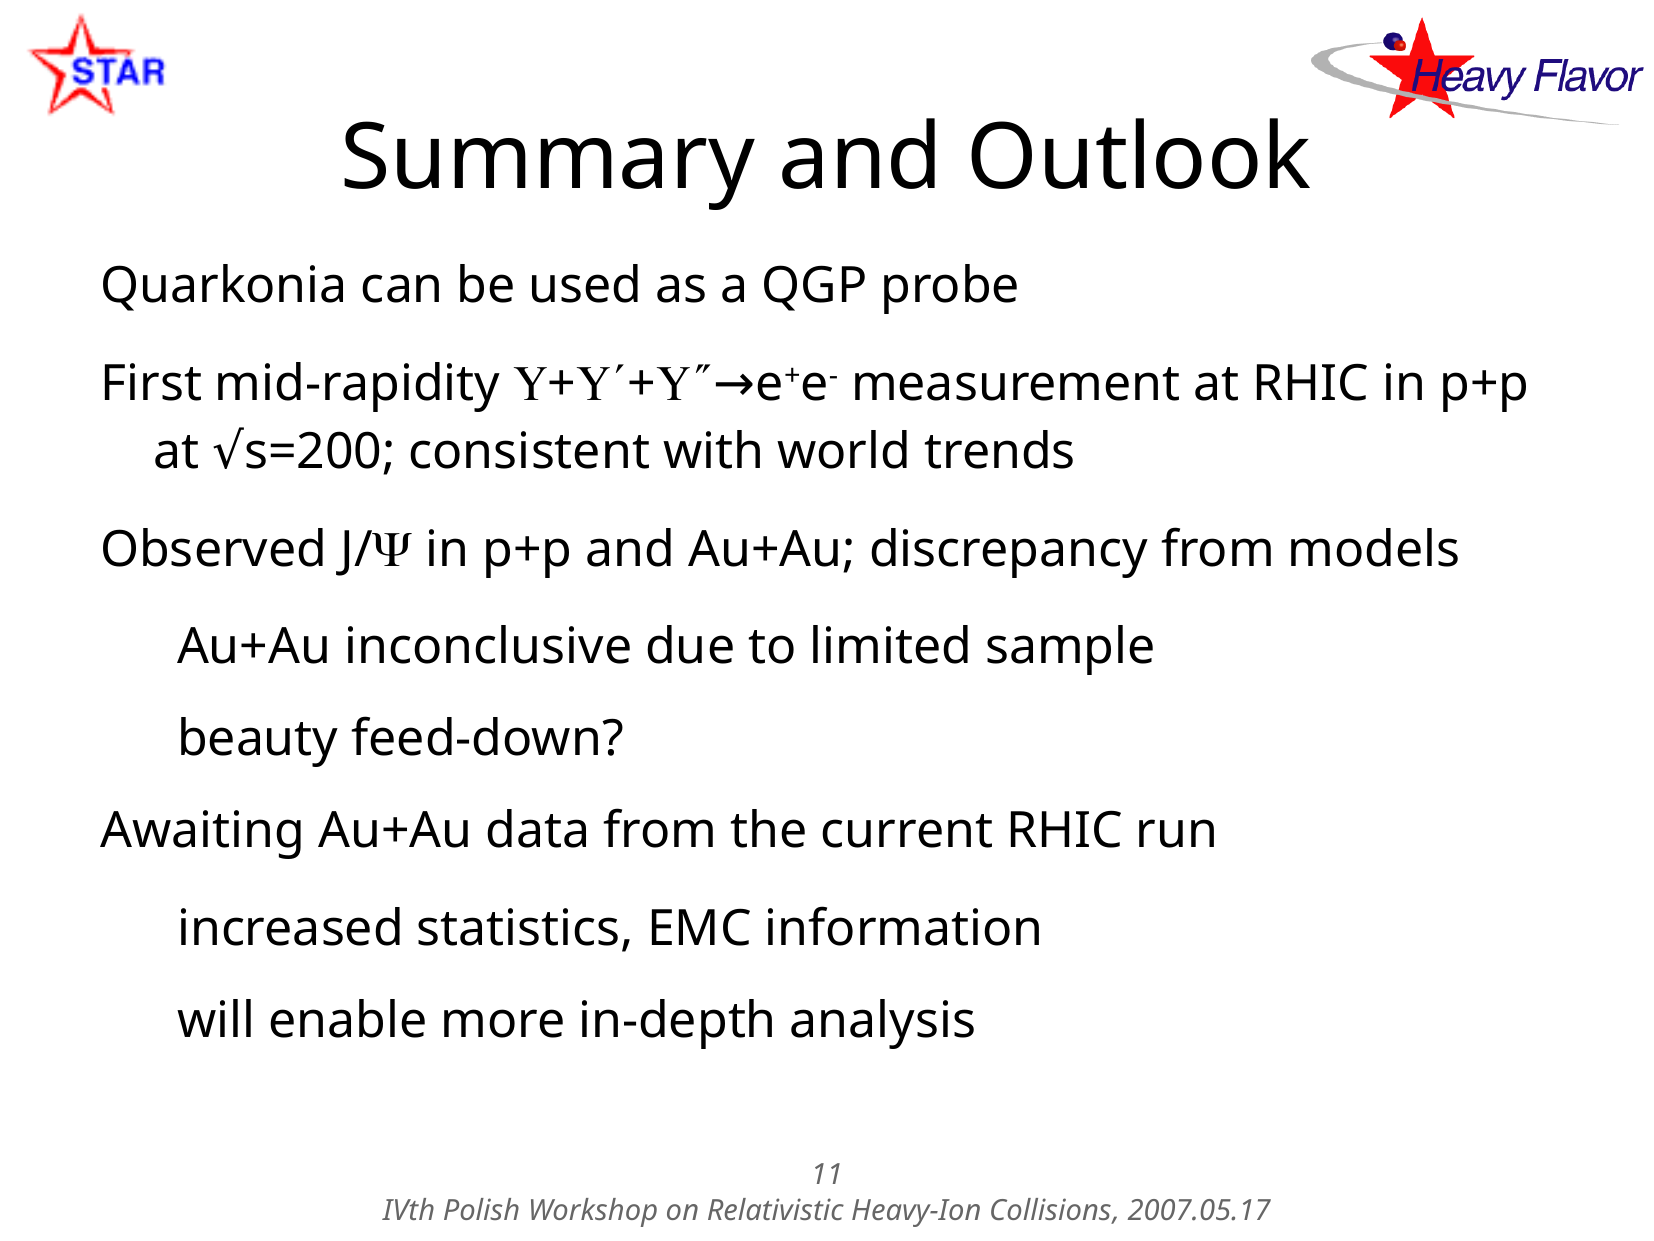

# Summary and Outlook
Quarkonia can be used as a QGP probe
First mid-rapidity U+U+U→e+e- measurement at RHIC in p+p at √s=200; consistent with world trends
Observed J/Y in p+p and Au+Au; discrepancy from models
Au+Au inconclusive due to limited sample
beauty feed-down?
Awaiting Au+Au data from the current RHIC run
increased statistics, EMC information
will enable more in-depth analysis
11
2007.05.17